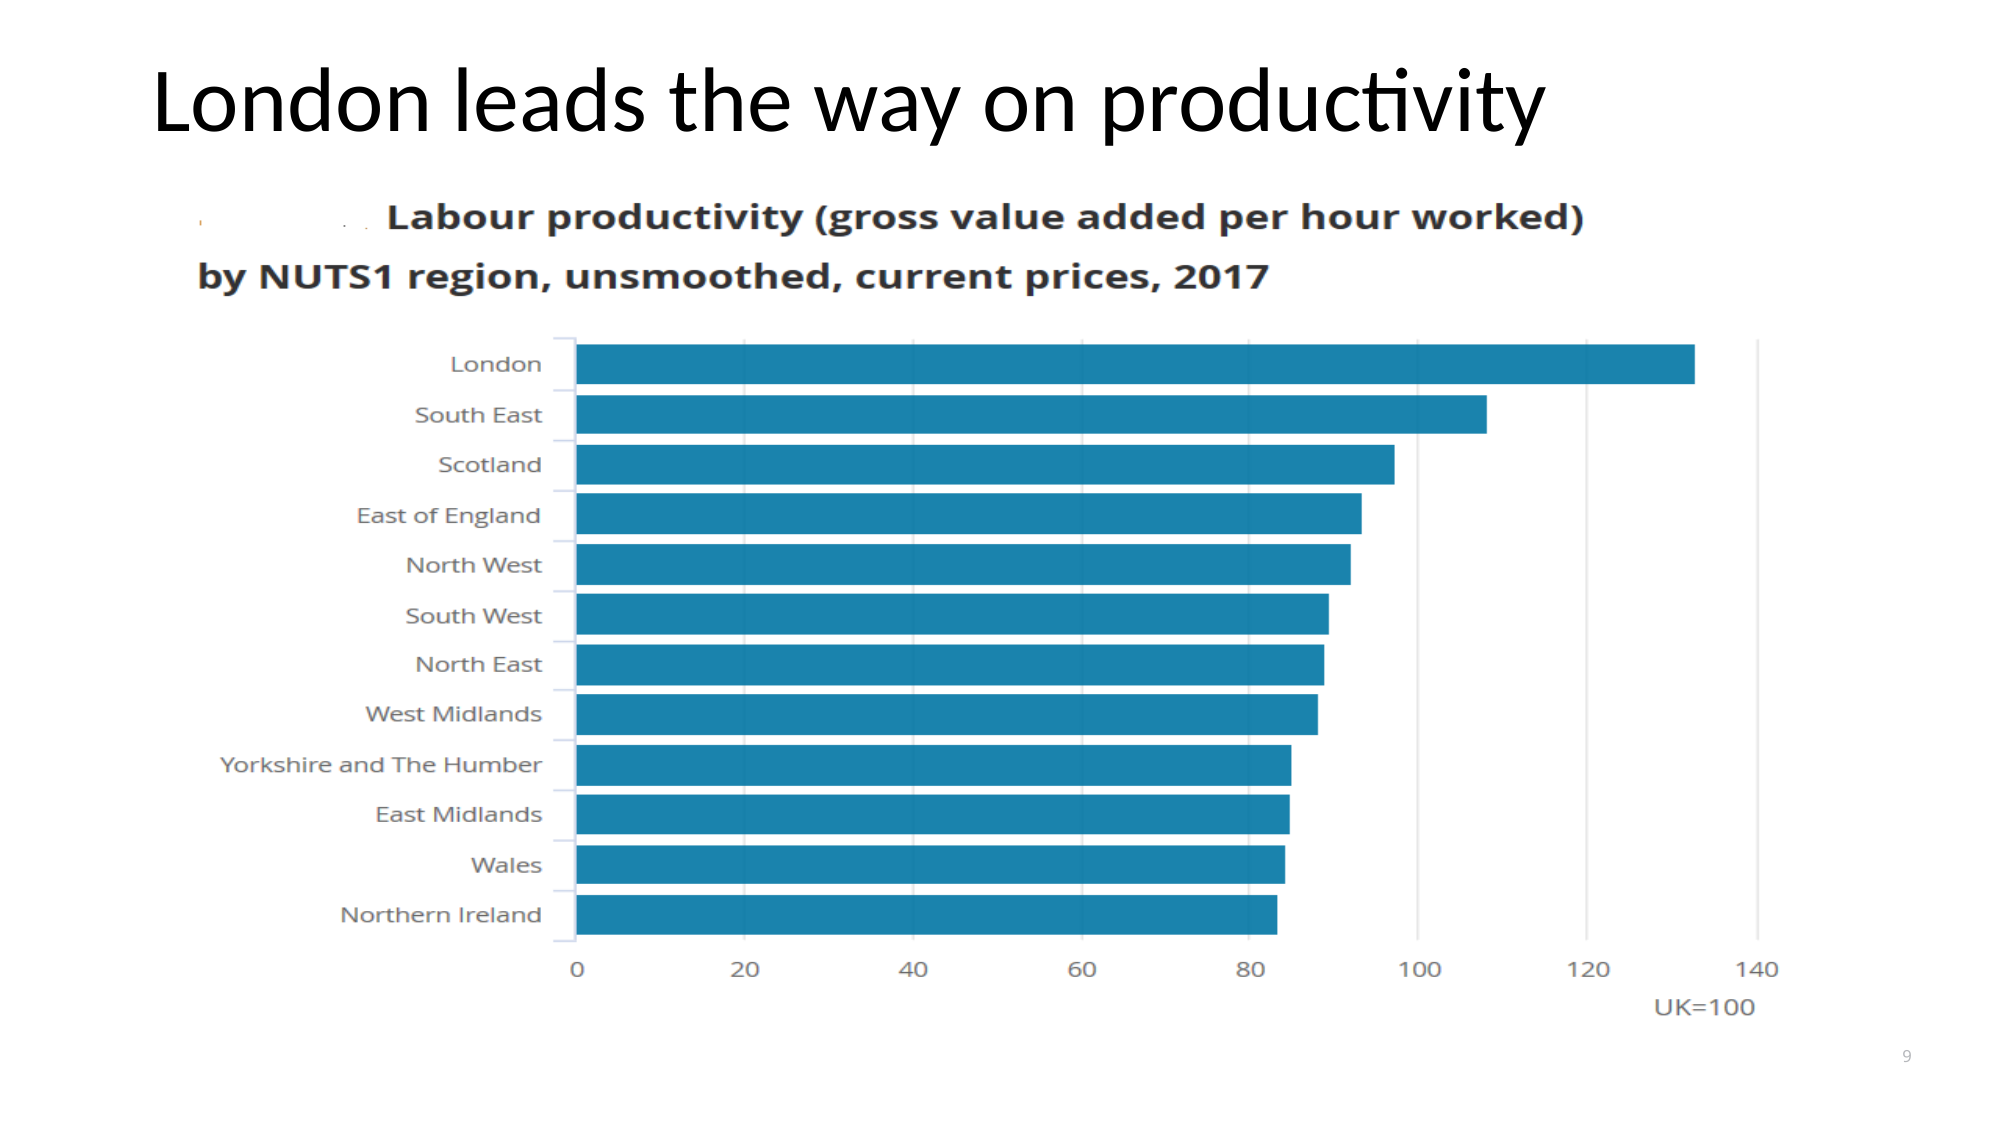

# London leads the way on productivity